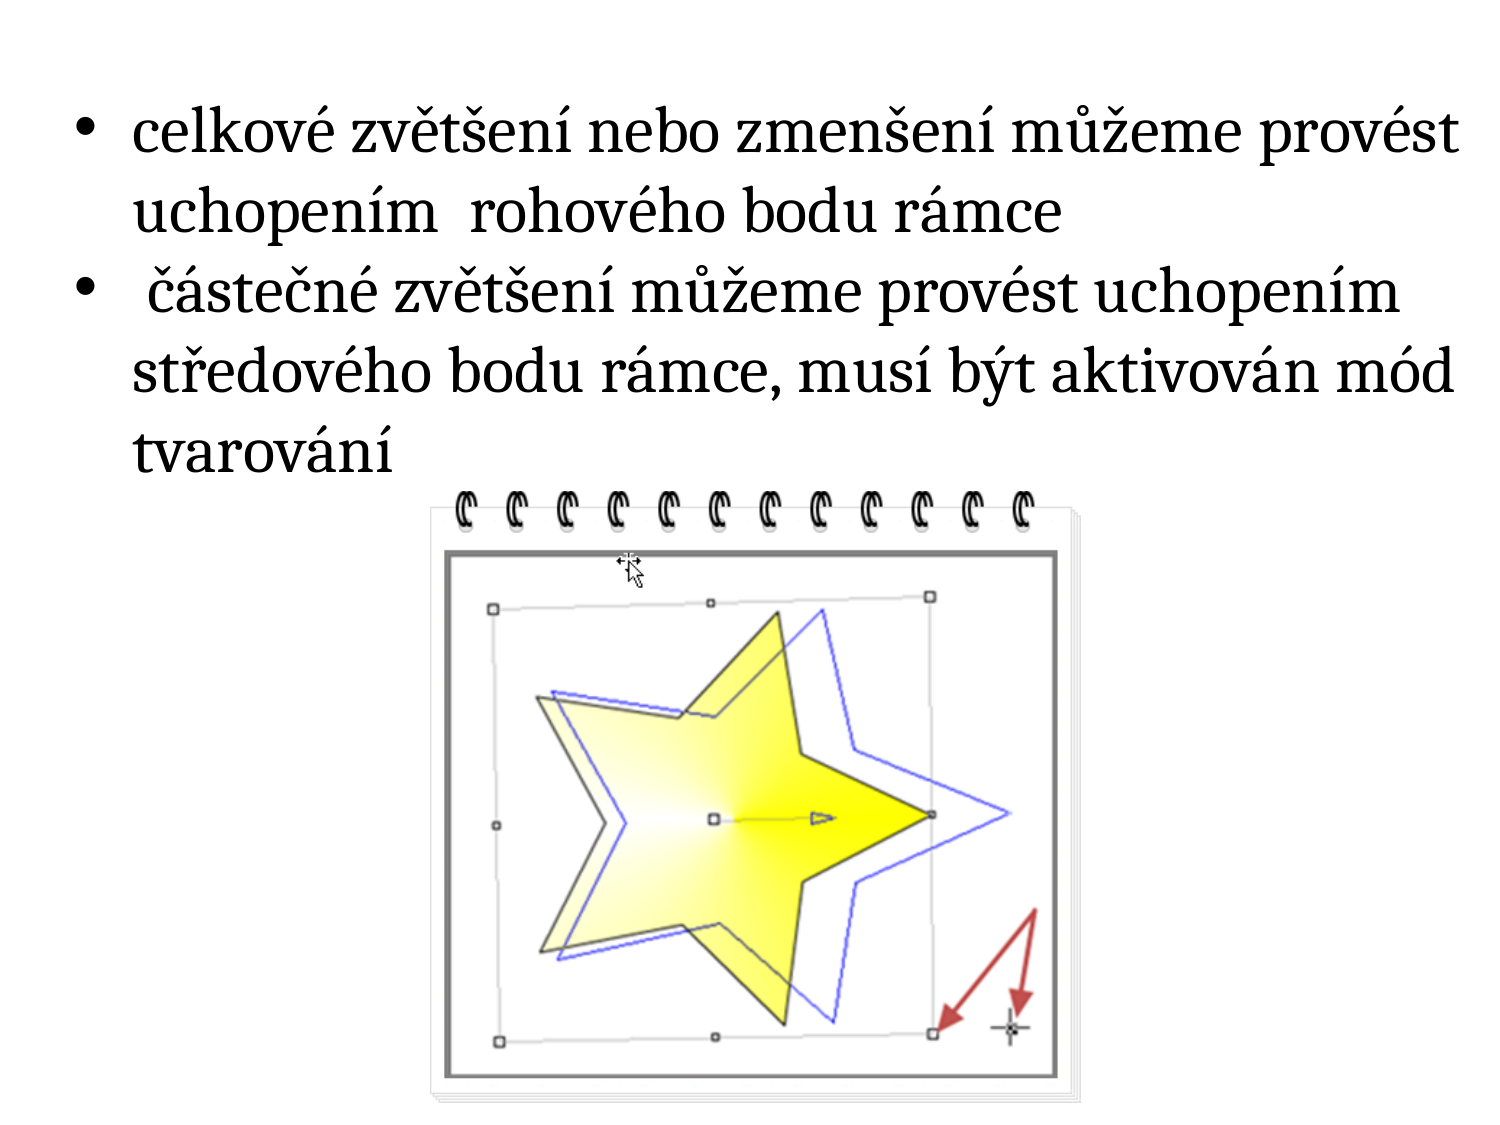

celkové zvětšení nebo zmenšení můžeme provést uchopením rohového bodu rámce
 částečné zvětšení můžeme provést uchopením středového bodu rámce, musí být aktivován mód tvarování